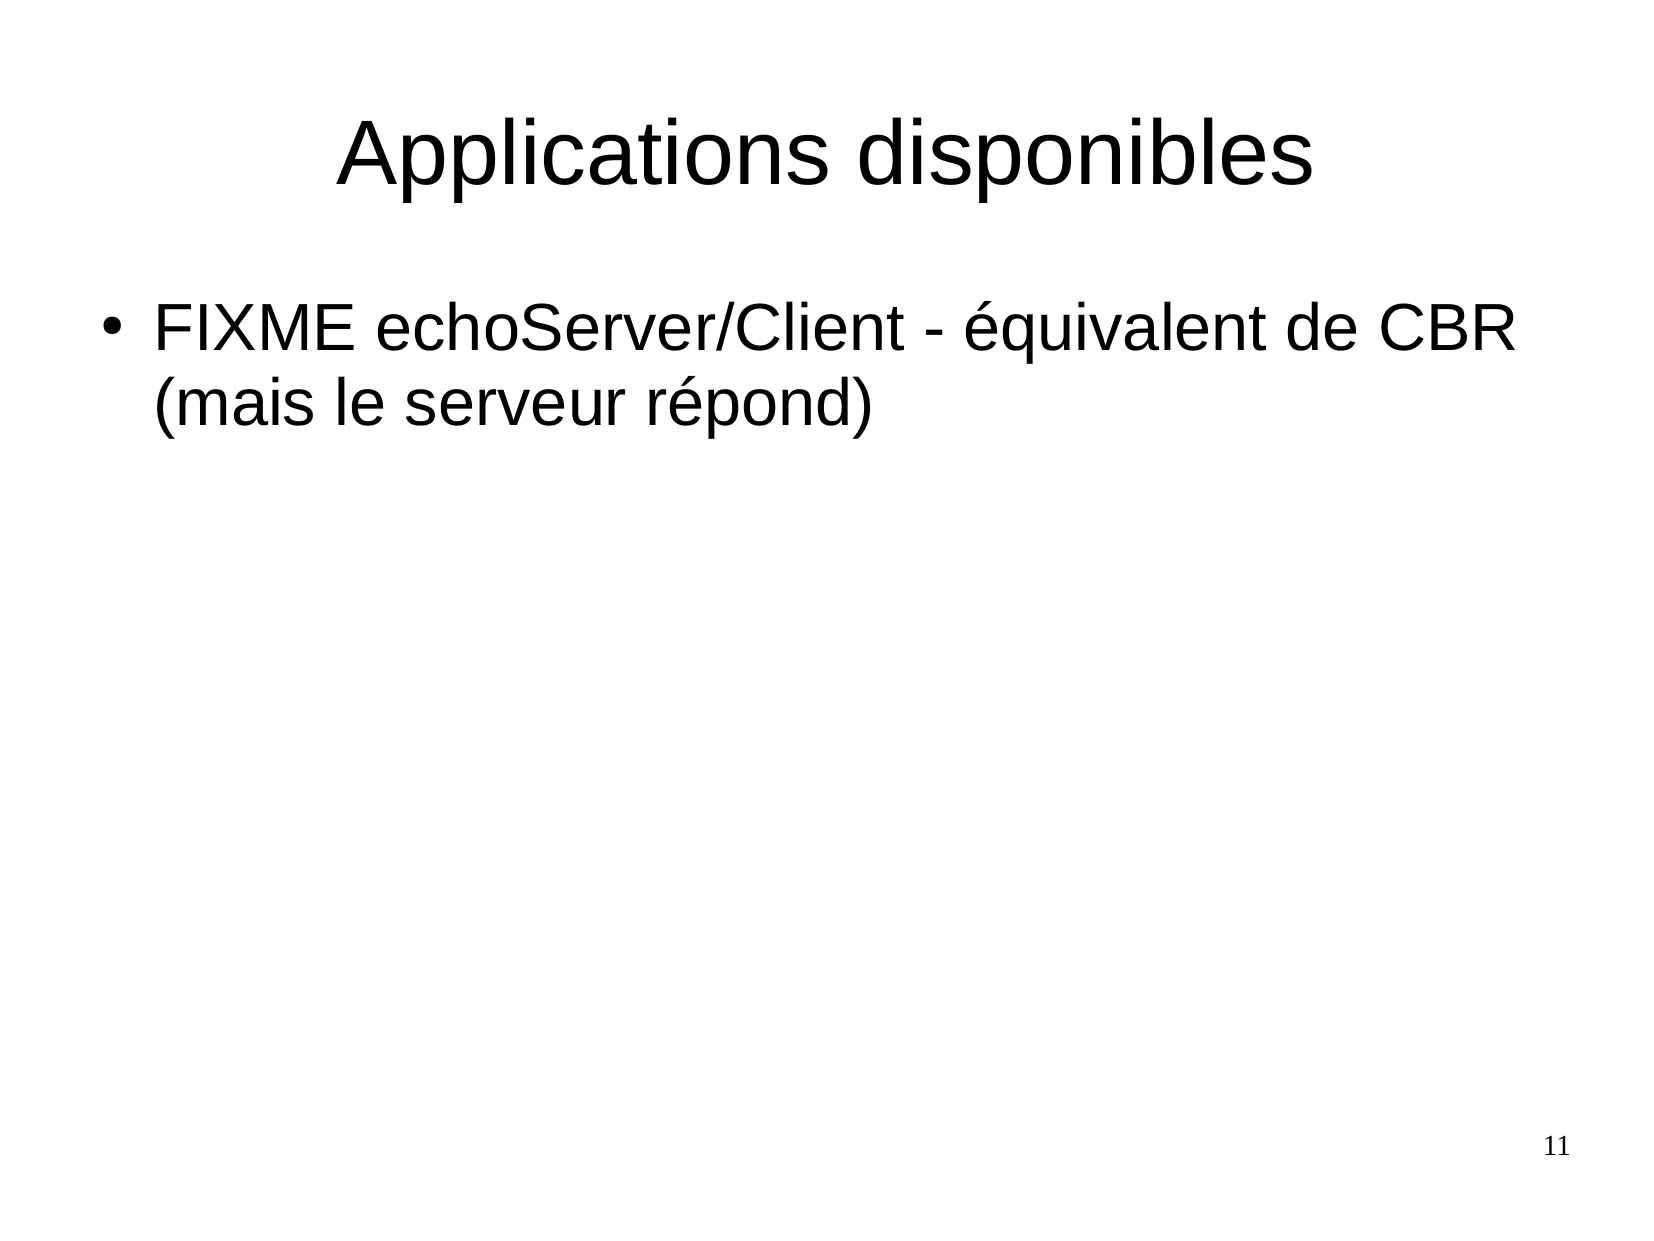

# Applications disponibles
FIXME echoServer/Client - équivalent de CBR (mais le serveur répond)
11